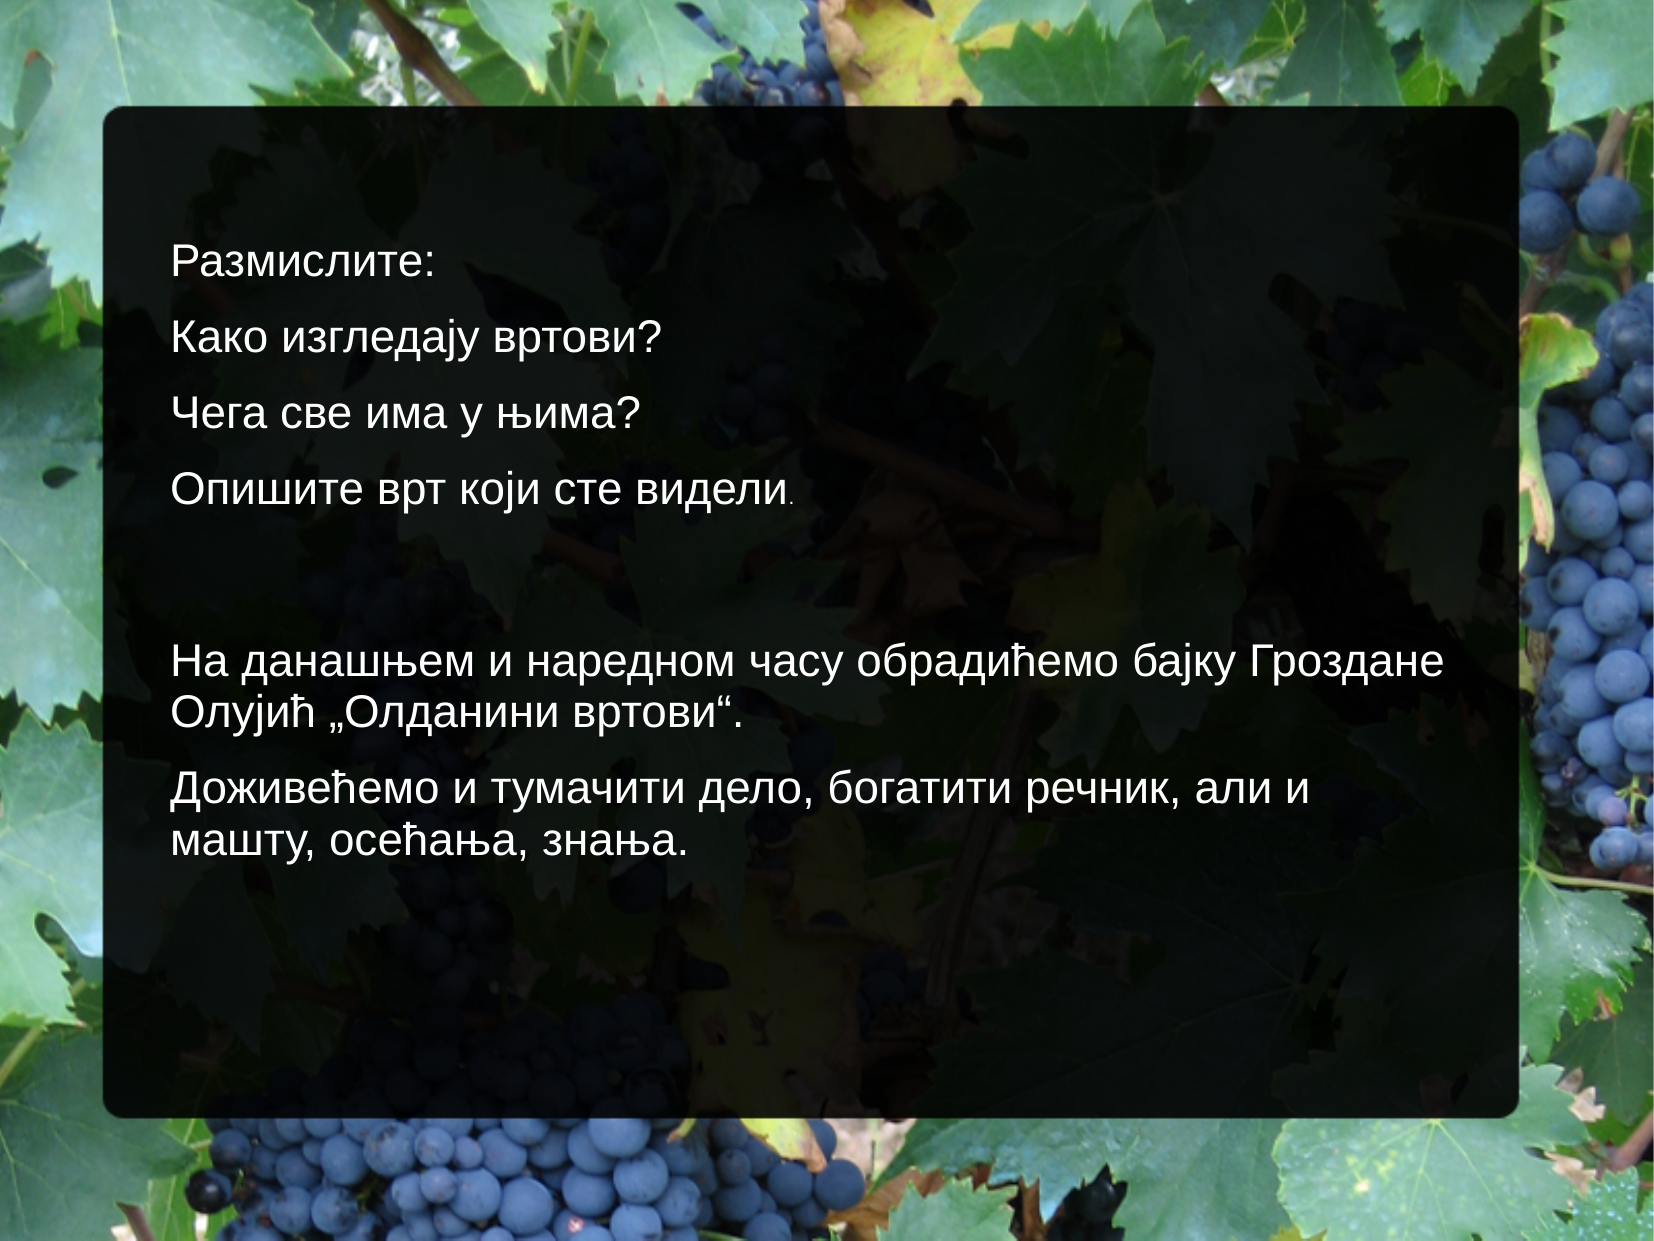

Размислите:
Како изгледају вртови?
Чега све има у њима?
Опишите врт који сте видели.
На данашњем и наредном часу обрадићемо бајку Гроздане Олујић „Олданини вртови“.
Доживећемо и тумачити дело, богатити речник, али и машту, осећања, знања.